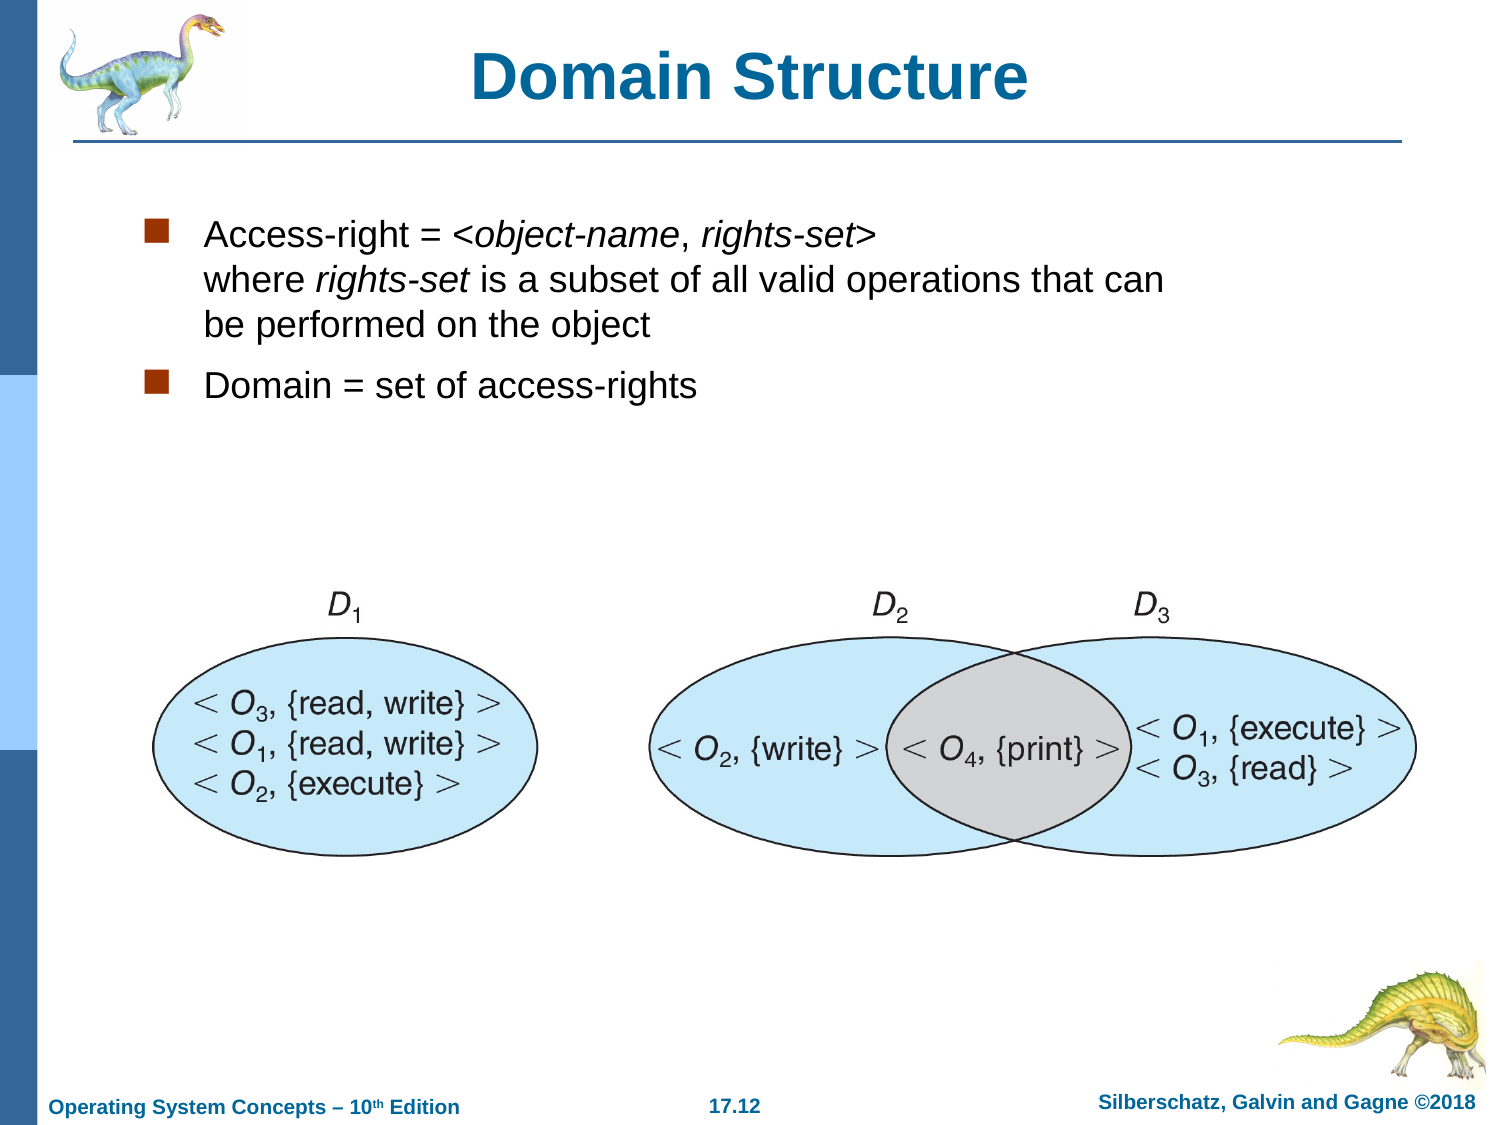

# Domain Structure
Access-right = <object-name, rights-set>
where rights-set is a subset of all valid operations that can be performed on the object
Domain = set of access-rights